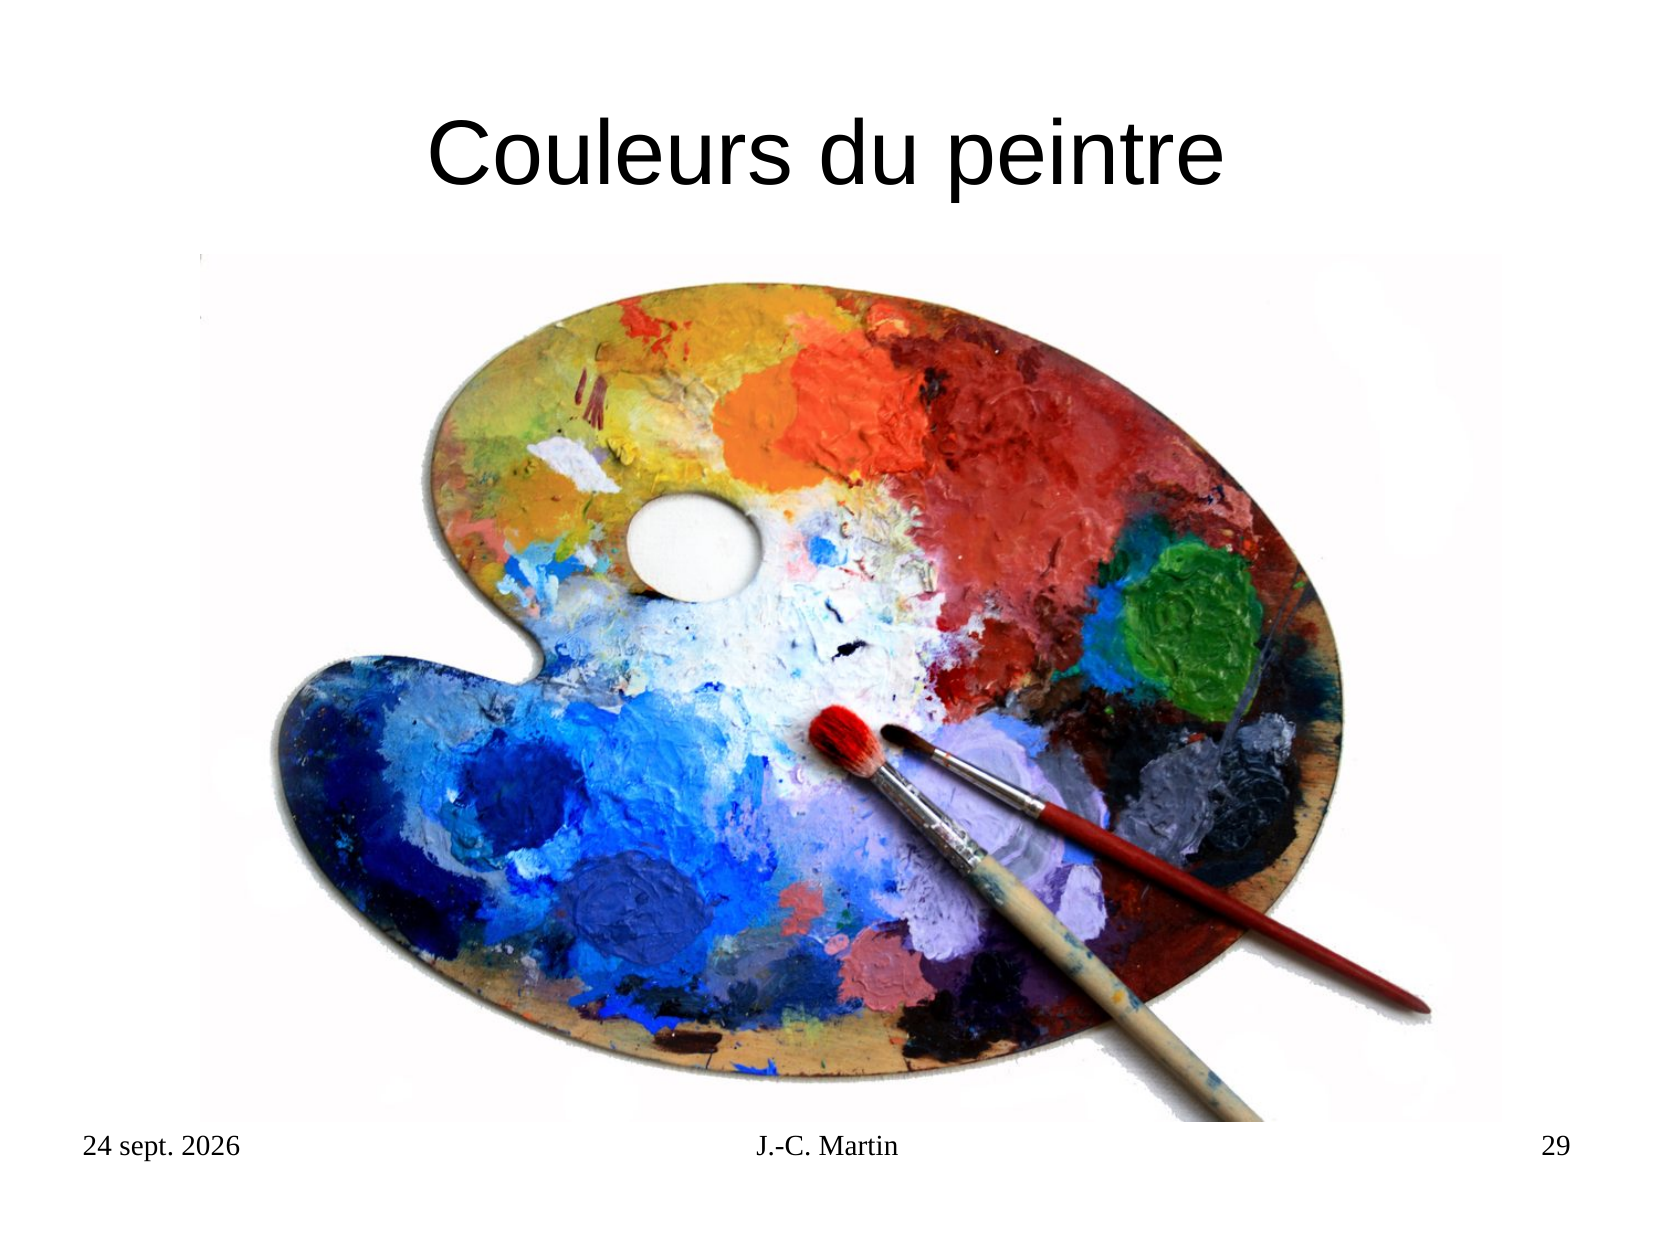

# Couleurs du peintre
J.-C. Martin
29